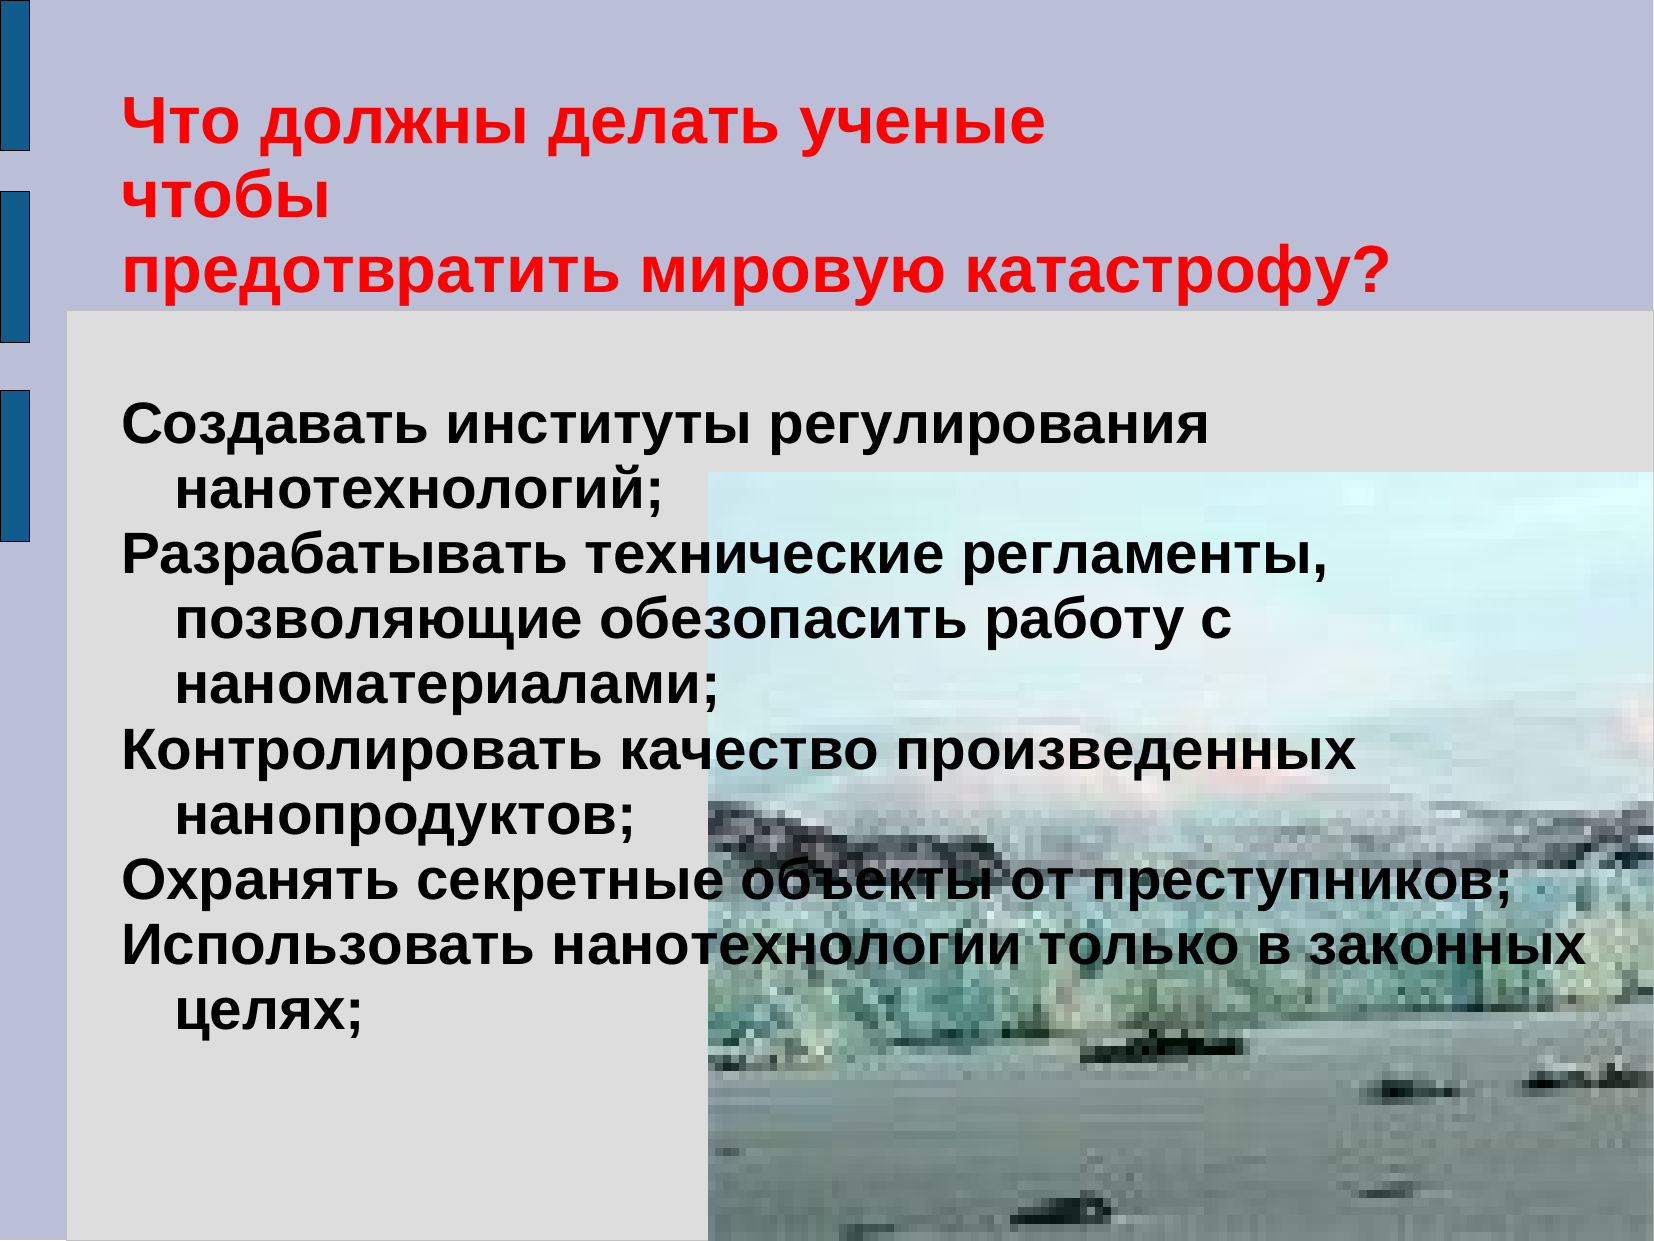

# Что должны делать ученые чтобы предотвратить мировую катастрофу?
Создавать институты регулирования нанотехнологий;
Разрабатывать технические регламенты, позволяющие обезопасить работу с наноматериалами;
Контролировать качество произведенных нанопродуктов;
Охранять секретные объекты от преступников;
Использовать нанотехнологии только в законных целях;